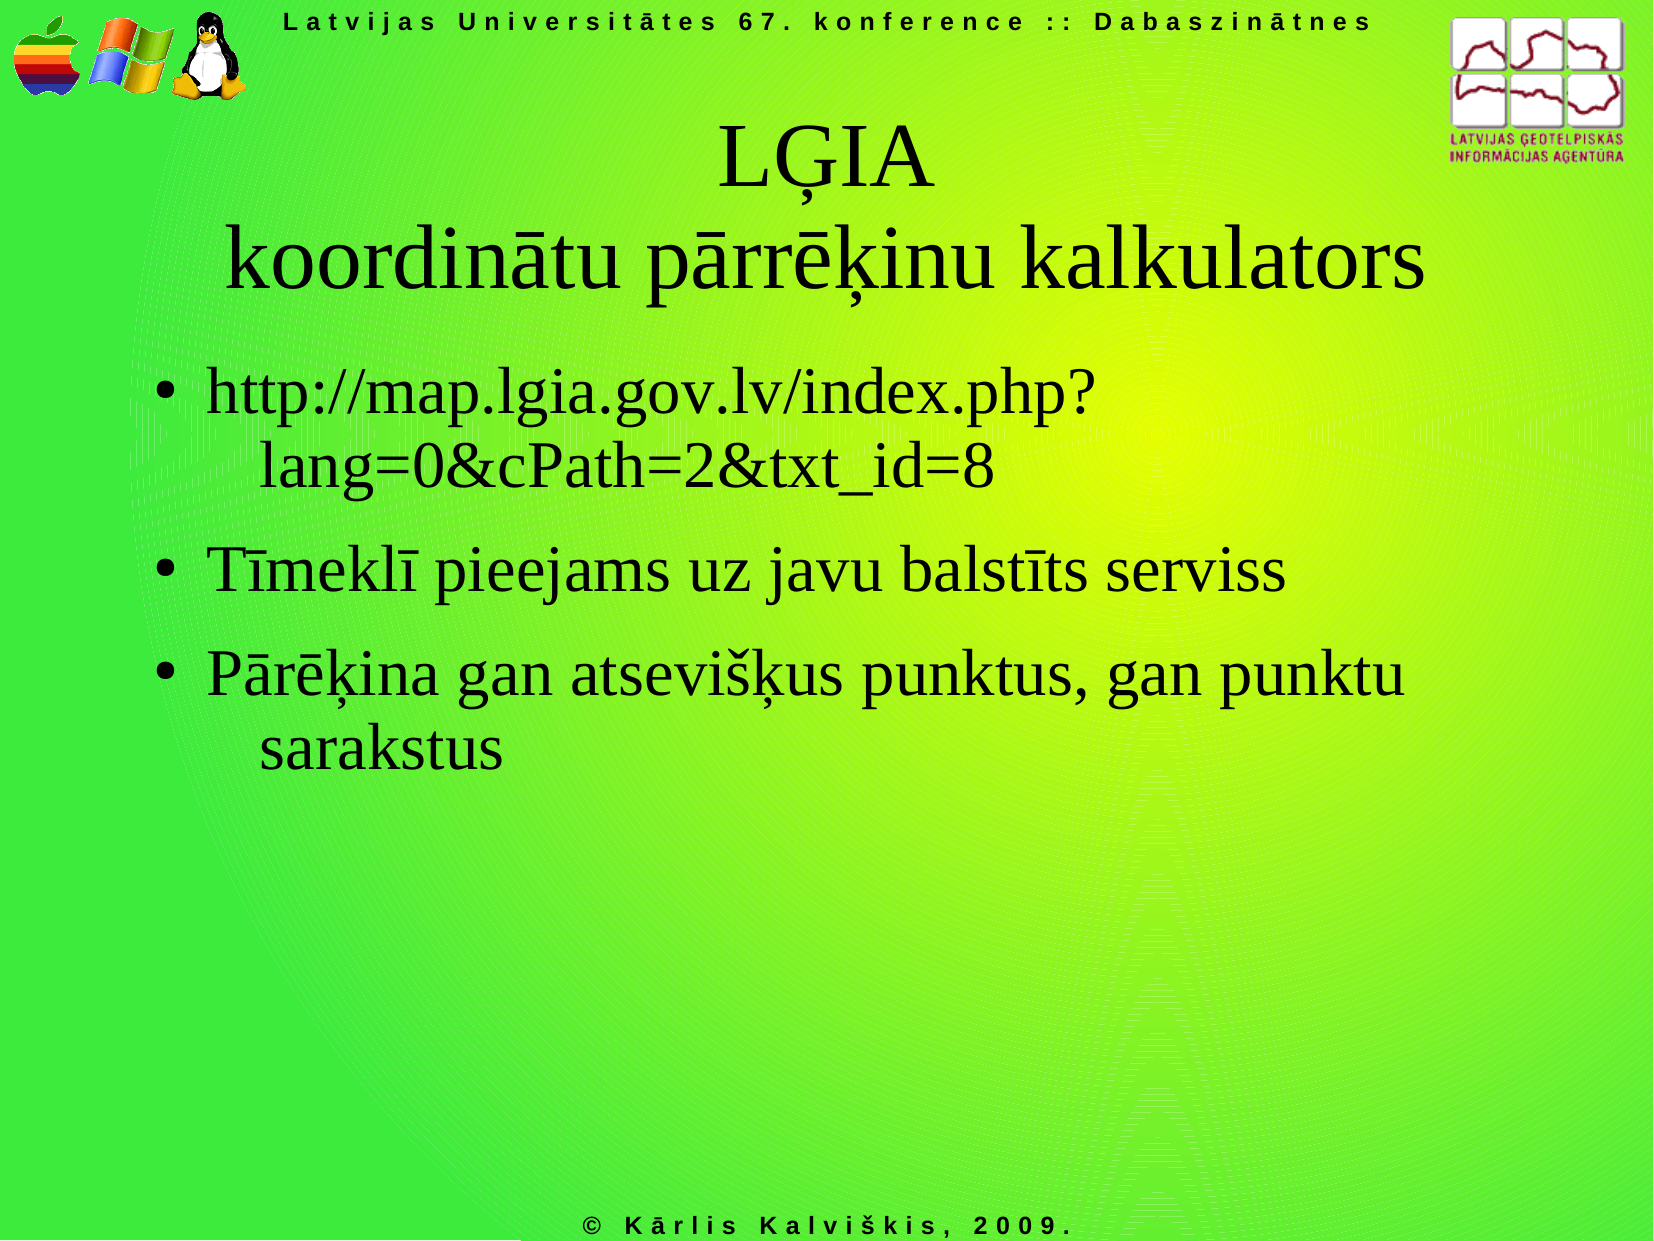

# LĢIA koordinātu pārrēķinu kalkulators
http://map.lgia.gov.lv/index.php?lang=0&cPath=2&txt_id=8
Tīmeklī pieejams uz javu balstīts serviss
Pārēķina gan atsevišķus punktus, gan punktu sarakstus